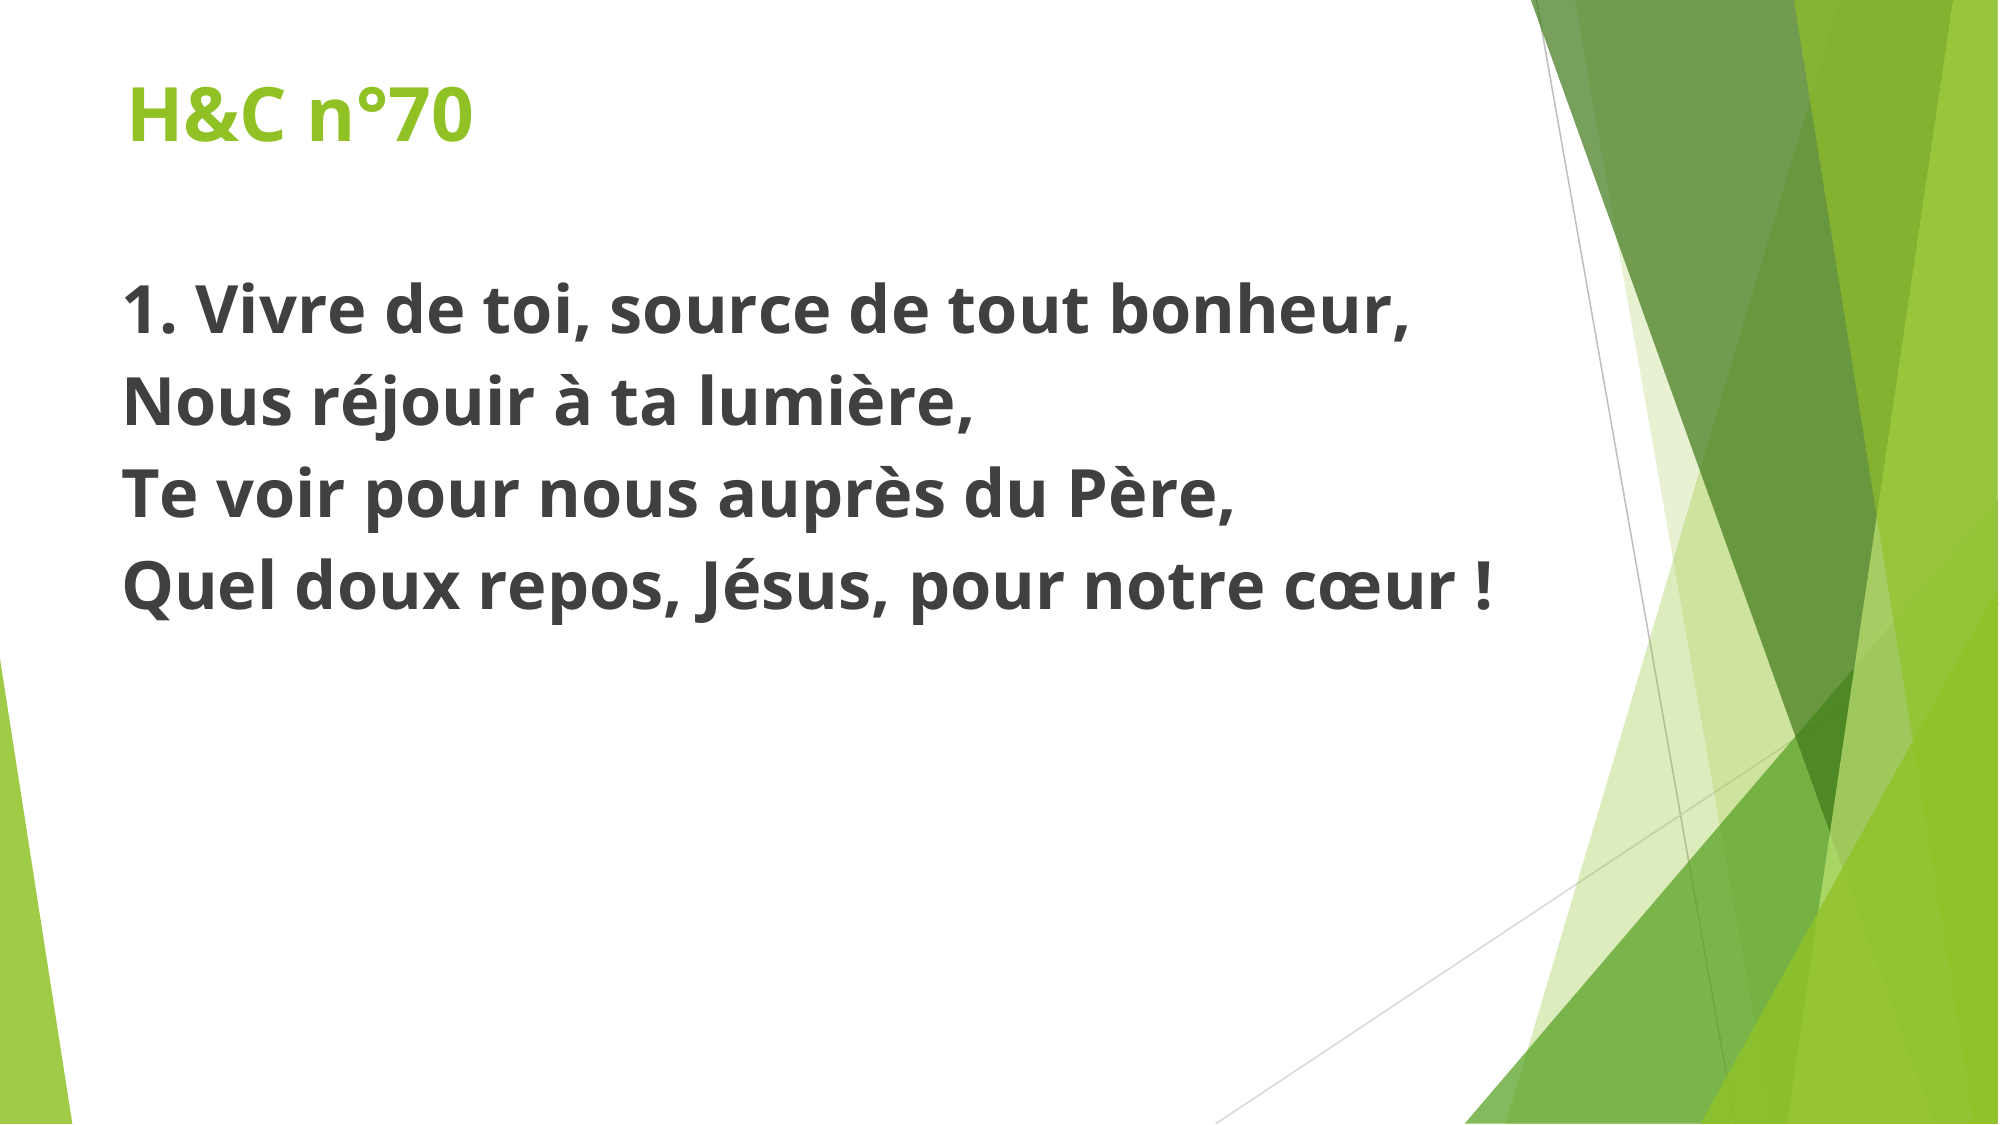

H&C n°70
1. Vivre de toi, source de tout bonheur,
Nous réjouir à ta lumière,
Te voir pour nous auprès du Père,
Quel doux repos, Jésus, pour notre cœur !